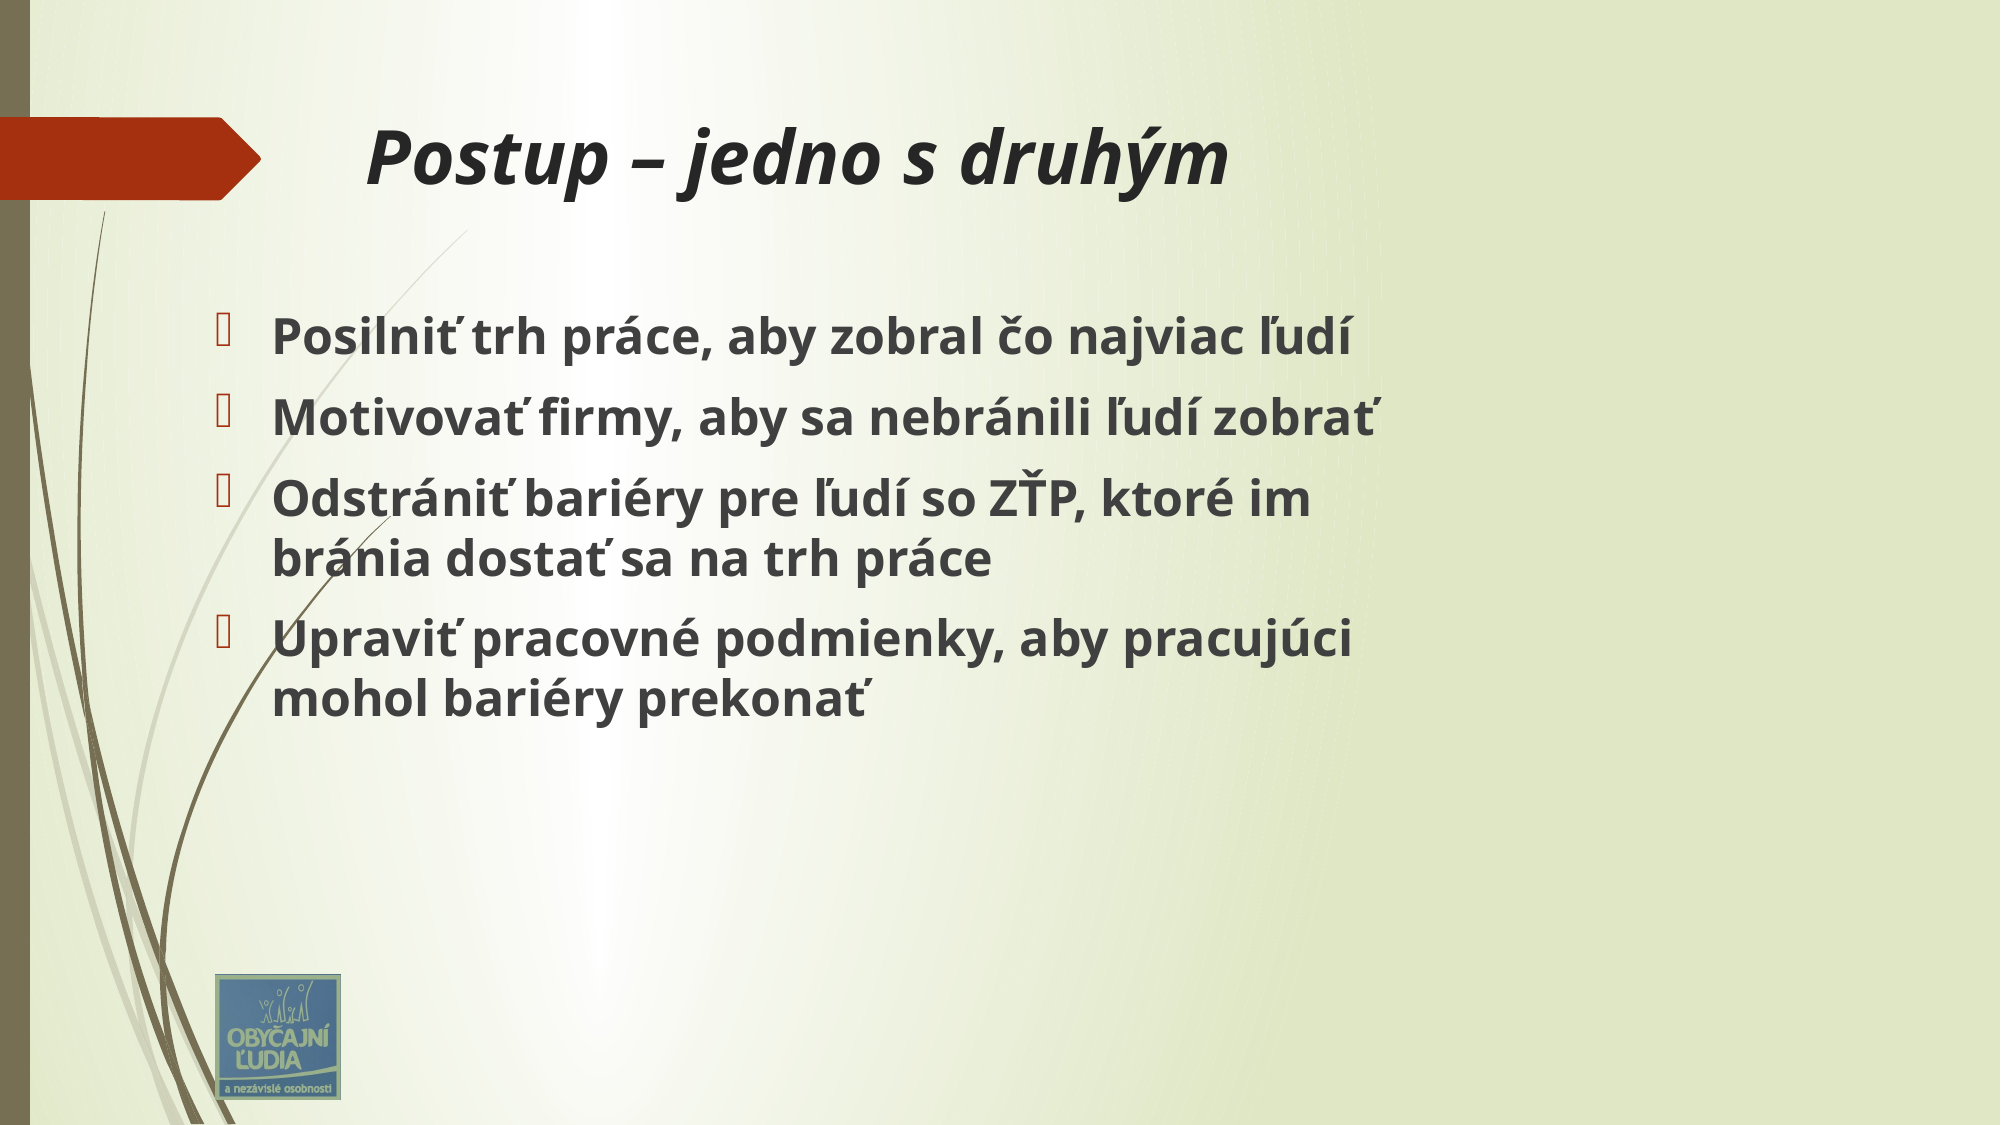

# Postup – jedno s druhým
Posilniť trh práce, aby zobral čo najviac ľudí
Motivovať firmy, aby sa nebránili ľudí zobrať
Odstrániť bariéry pre ľudí so ZŤP, ktoré im bránia dostať sa na trh práce
Upraviť pracovné podmienky, aby pracujúci mohol bariéry prekonať